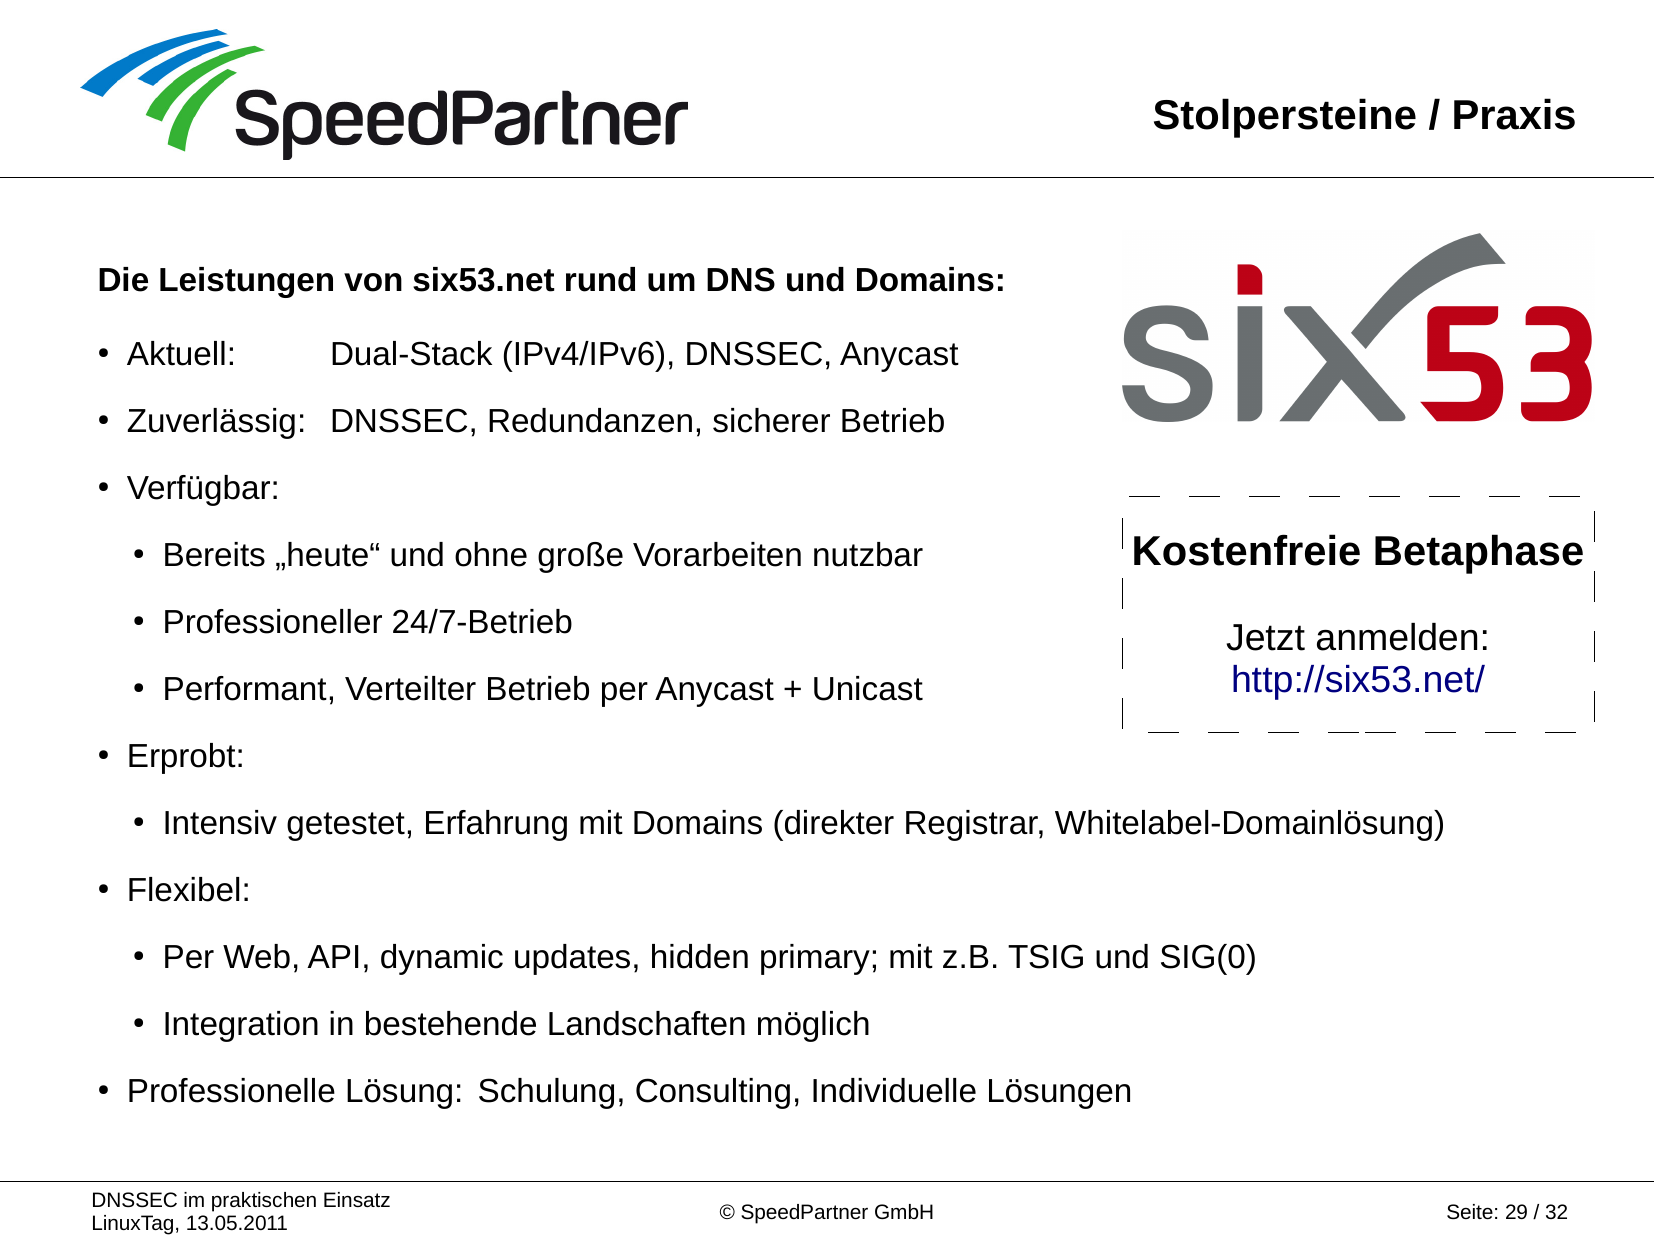

# Stolpersteine / Praxis
Die Leistungen von six53.net rund um DNS und Domains:
Aktuell:	Dual-Stack (IPv4/IPv6), DNSSEC, Anycast
Zuverlässig:	DNSSEC, Redundanzen, sicherer Betrieb
Verfügbar:
Bereits „heute“ und ohne große Vorarbeiten nutzbar
Professioneller 24/7-Betrieb
Performant, Verteilter Betrieb per Anycast + Unicast
Erprobt:
Intensiv getestet, Erfahrung mit Domains (direkter Registrar, Whitelabel-Domainlösung)
Flexibel:
Per Web, API, dynamic updates, hidden primary; mit z.B. TSIG und SIG(0)
Integration in bestehende Landschaften möglich
Professionelle Lösung:	Schulung, Consulting, Individuelle Lösungen
Kostenfreie Betaphase
Jetzt anmelden:
http://six53.net/